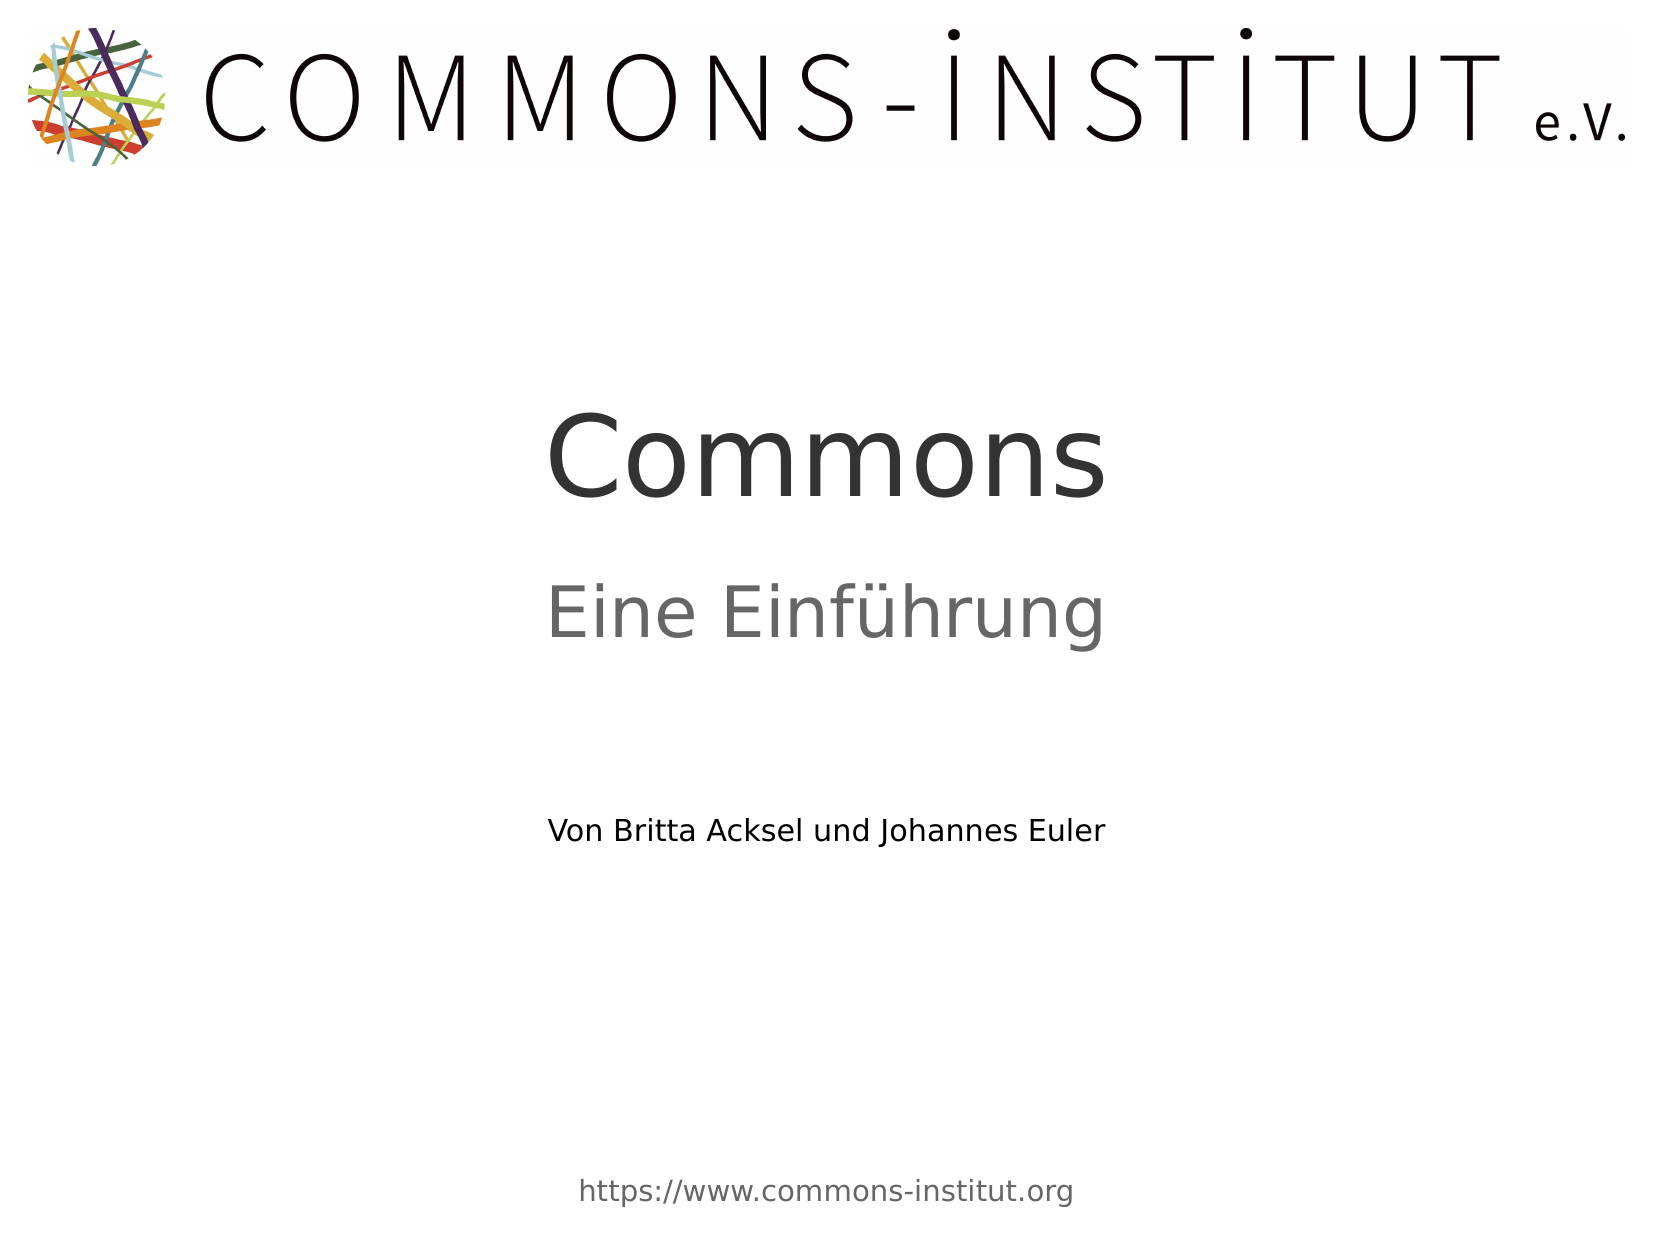

# Commons
Eine Einführung
Von Britta Acksel und Johannes Euler
https://www.commons-institut.org